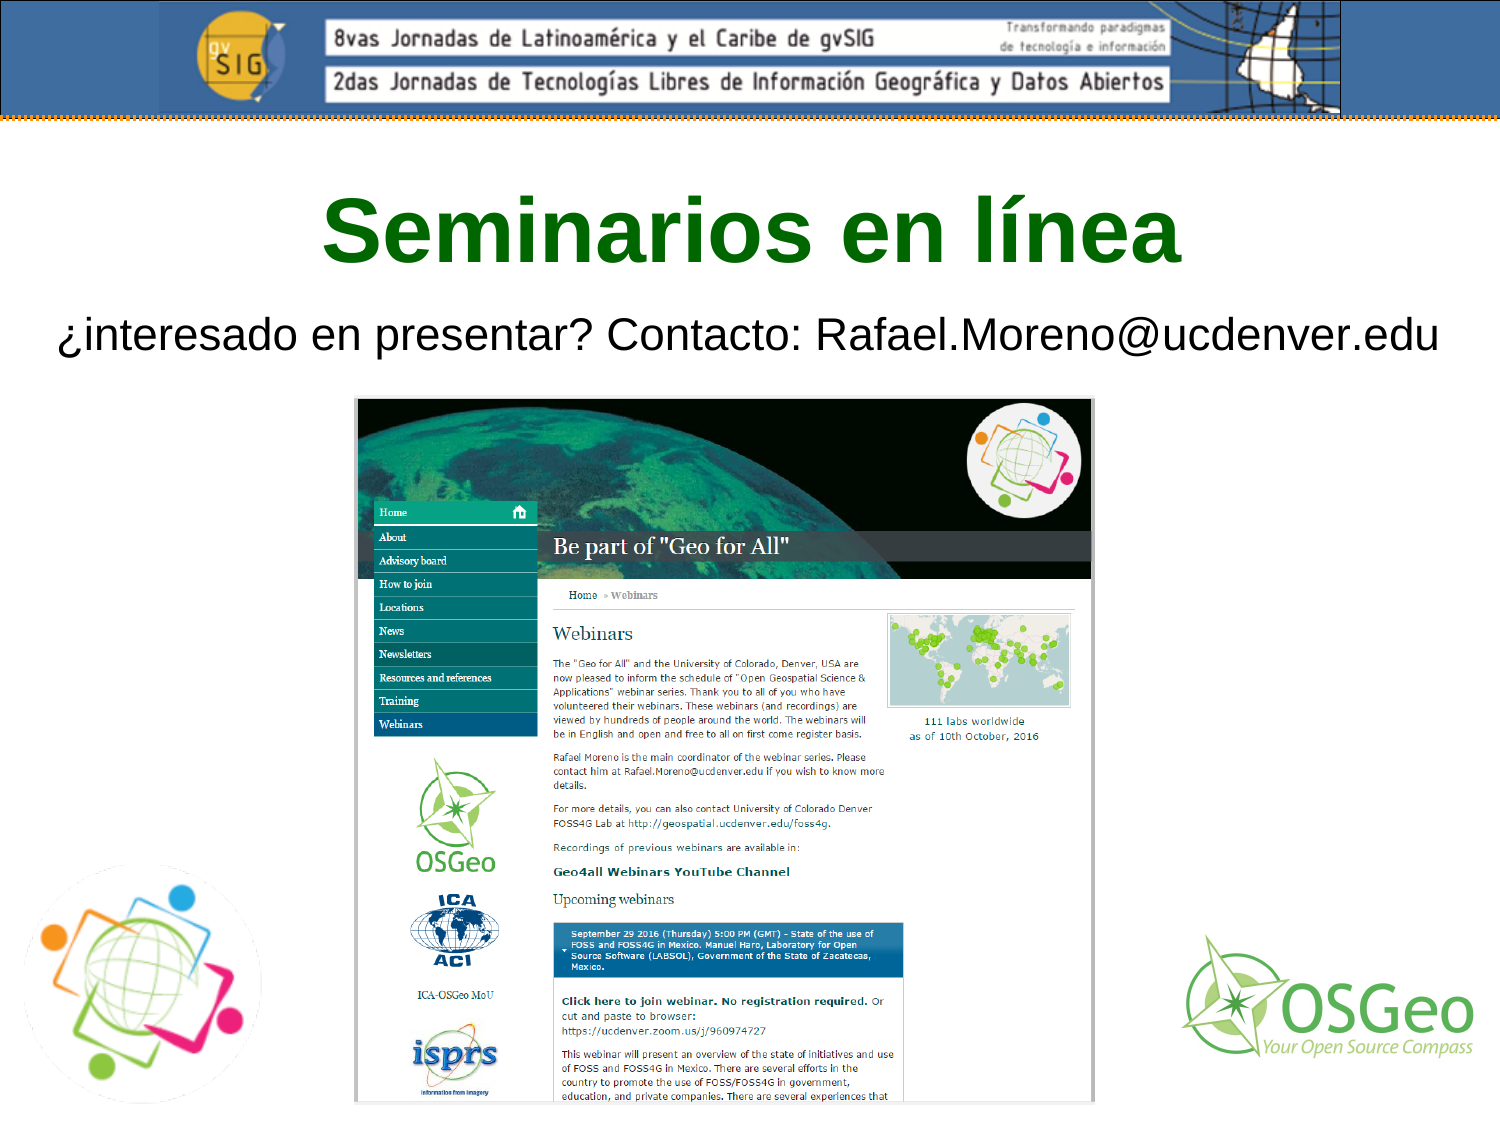

# Seminarios en línea
¿interesado en presentar? Contacto: Rafael.Moreno@ucdenver.edu